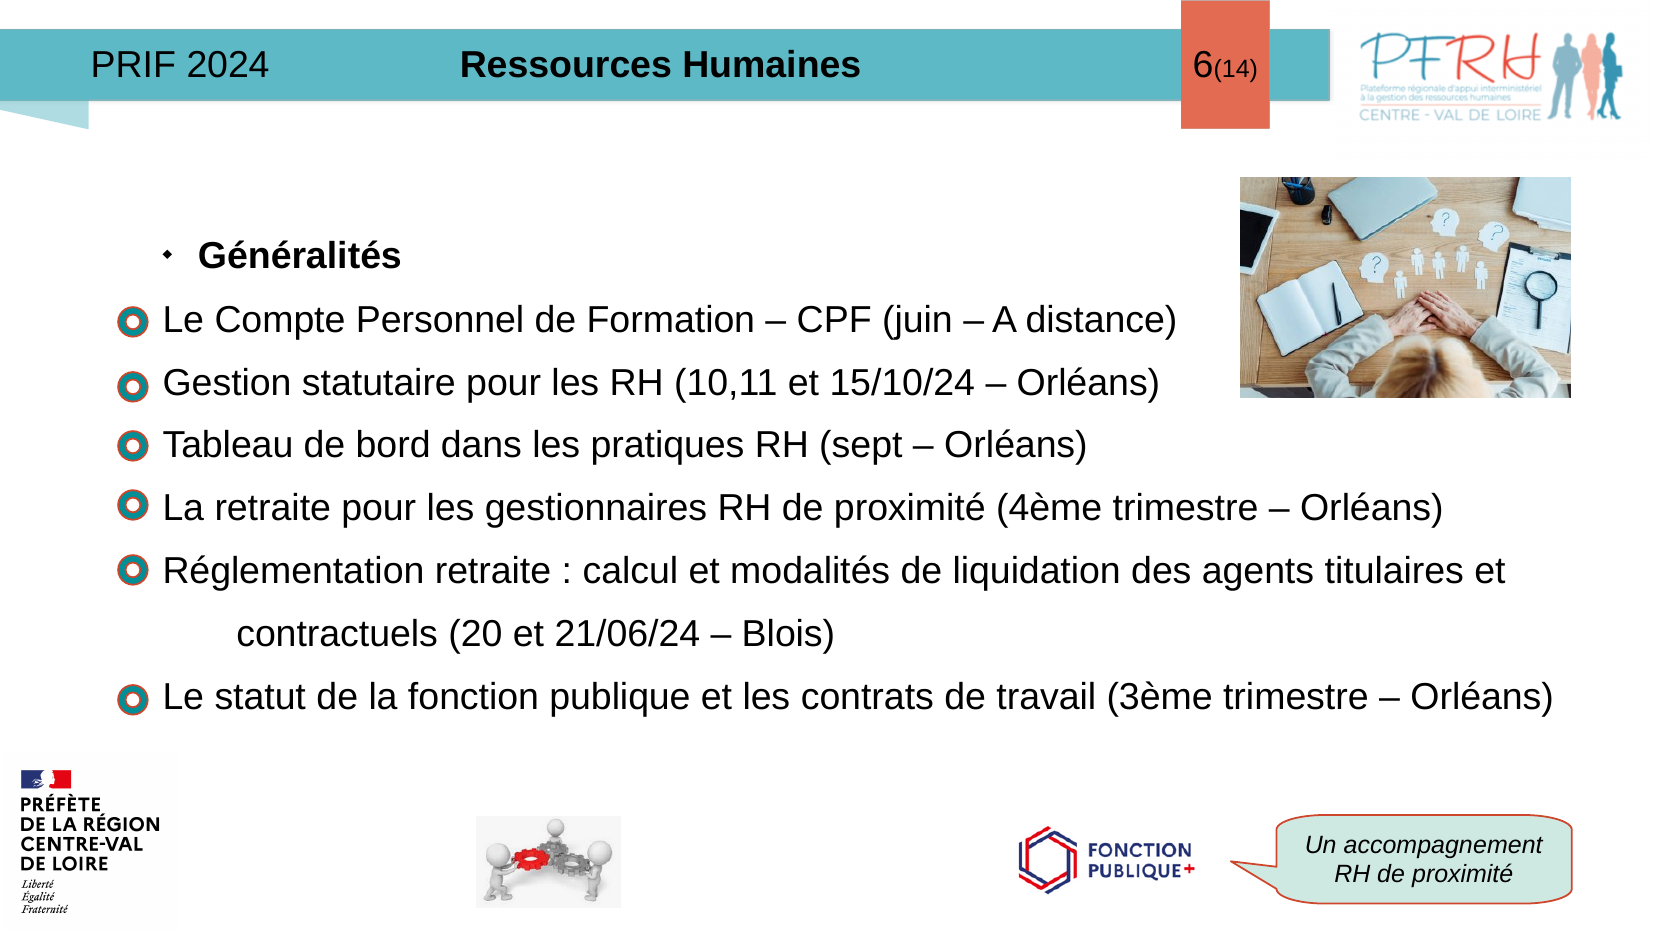

6(14)
PRIF 2024			Ressources Humaines
Généralités
Le Compte Personnel de Formation – CPF (juin – A distance)
Gestion statutaire pour les RH (10,11 et 15/10/24 – Orléans)
Tableau de bord dans les pratiques RH (sept – Orléans)
La retraite pour les gestionnaires RH de proximité (4ème trimestre – Orléans)
Réglementation retraite : calcul et modalités de liquidation des agents titulaires et
	contractuels (20 et 21/06/24 – Blois)
Le statut de la fonction publique et les contrats de travail (3ème trimestre – Orléans)
Un accompagnement RH de proximité